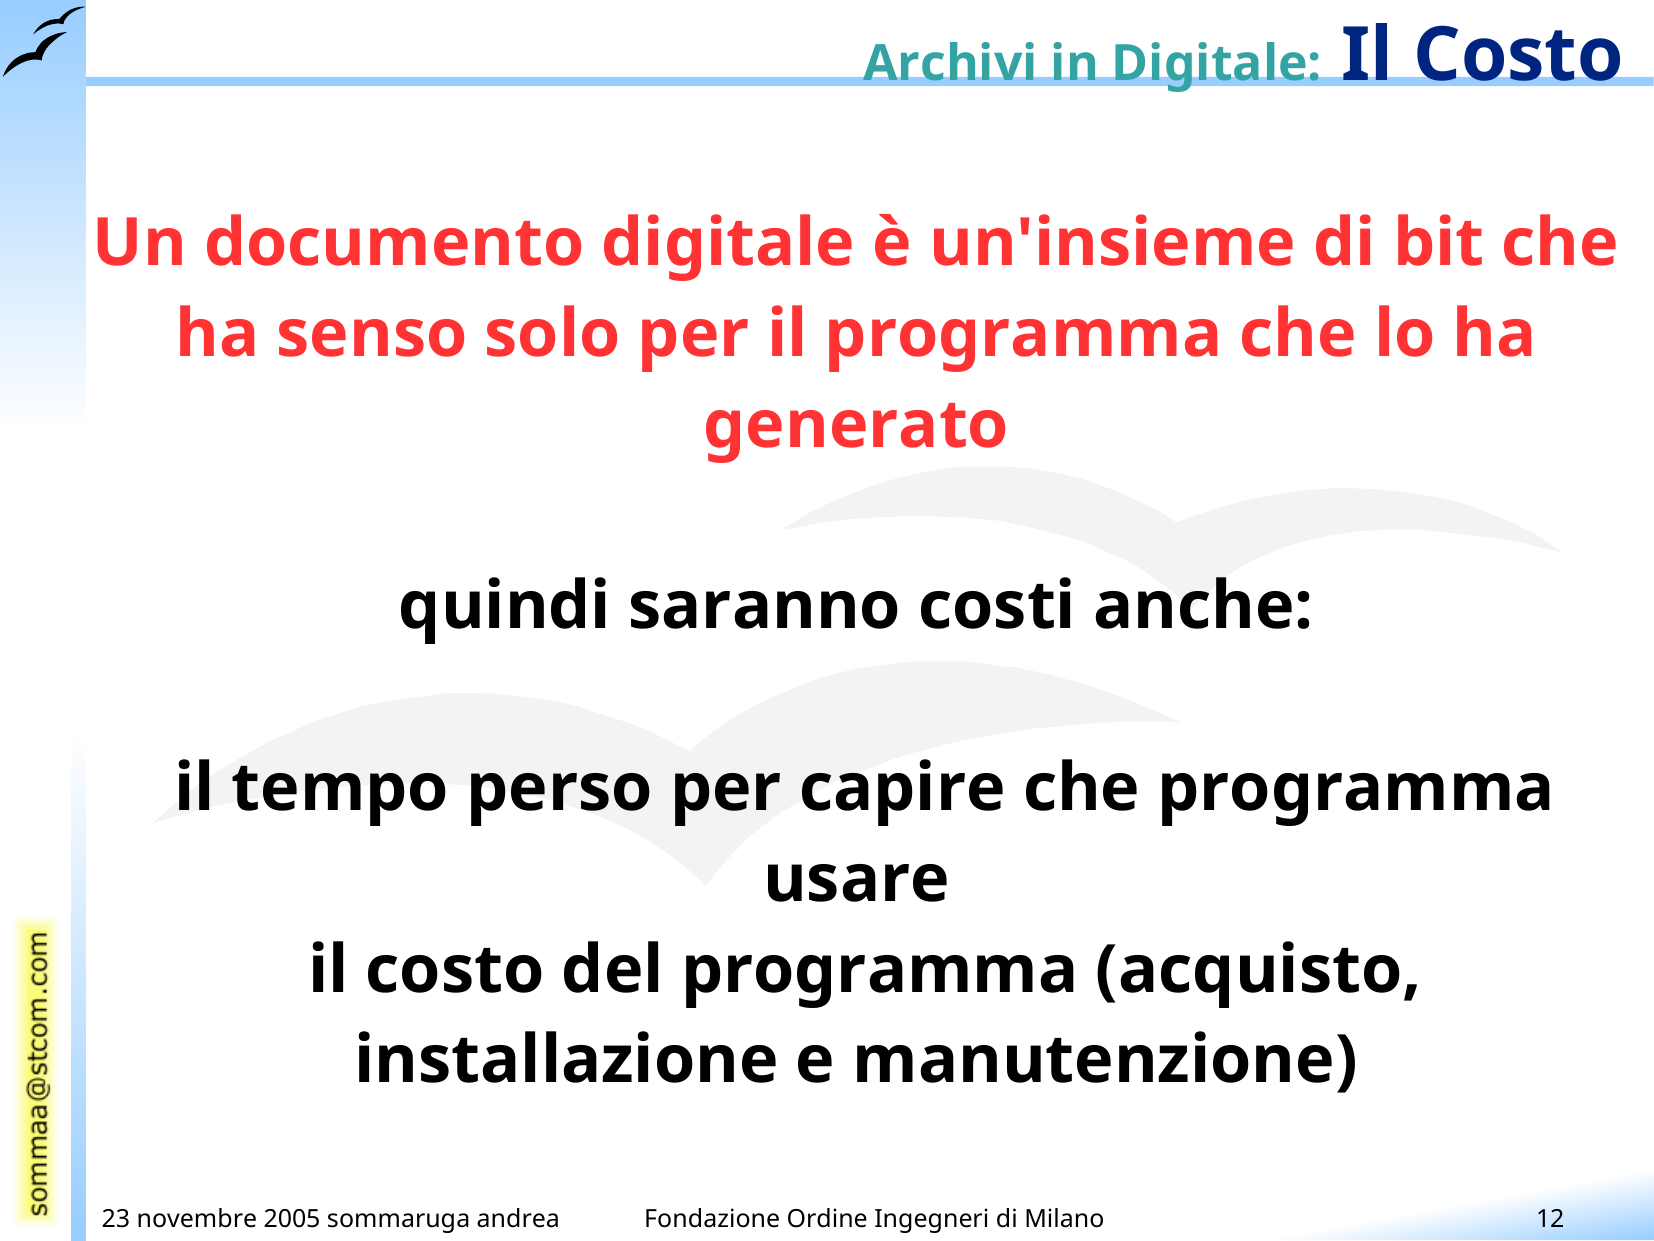

# Archivi in Digitale: Il Costo
Un documento digitale è un'insieme di bit che ha senso solo per il programma che lo ha generato
quindi saranno costi anche:
 il tempo perso per capire che programma usare
 il costo del programma (acquisto, installazione e manutenzione)